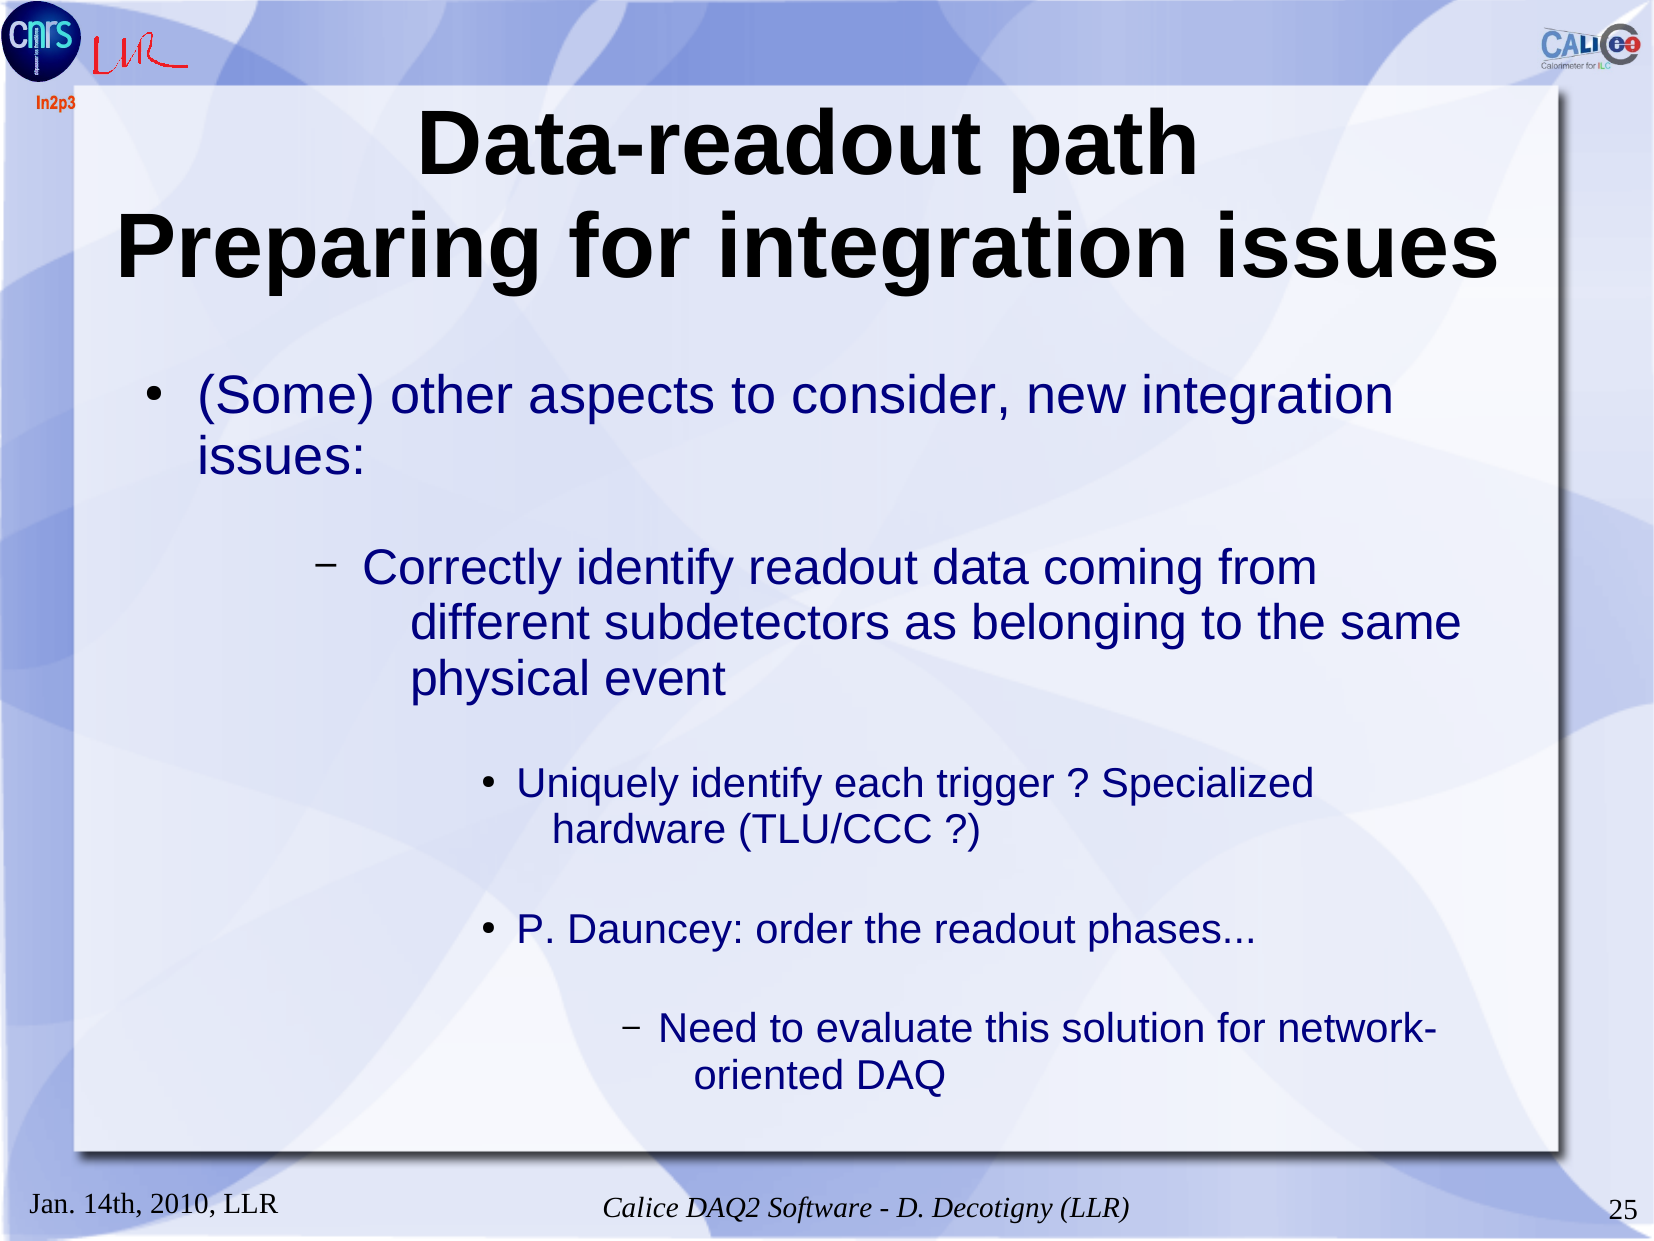

# Data-readout path Preparing for integration issues
(Some) other aspects to consider, new integration issues:
Correctly identify readout data coming from different subdetectors as belonging to the same physical event
Uniquely identify each trigger ? Specialized hardware (TLU/CCC ?)
P. Dauncey: order the readout phases...
Need to evaluate this solution for network-oriented DAQ
Jan. 14th, 2010, LLR
Calice DAQ2 Software - D. Decotigny (LLR)
25